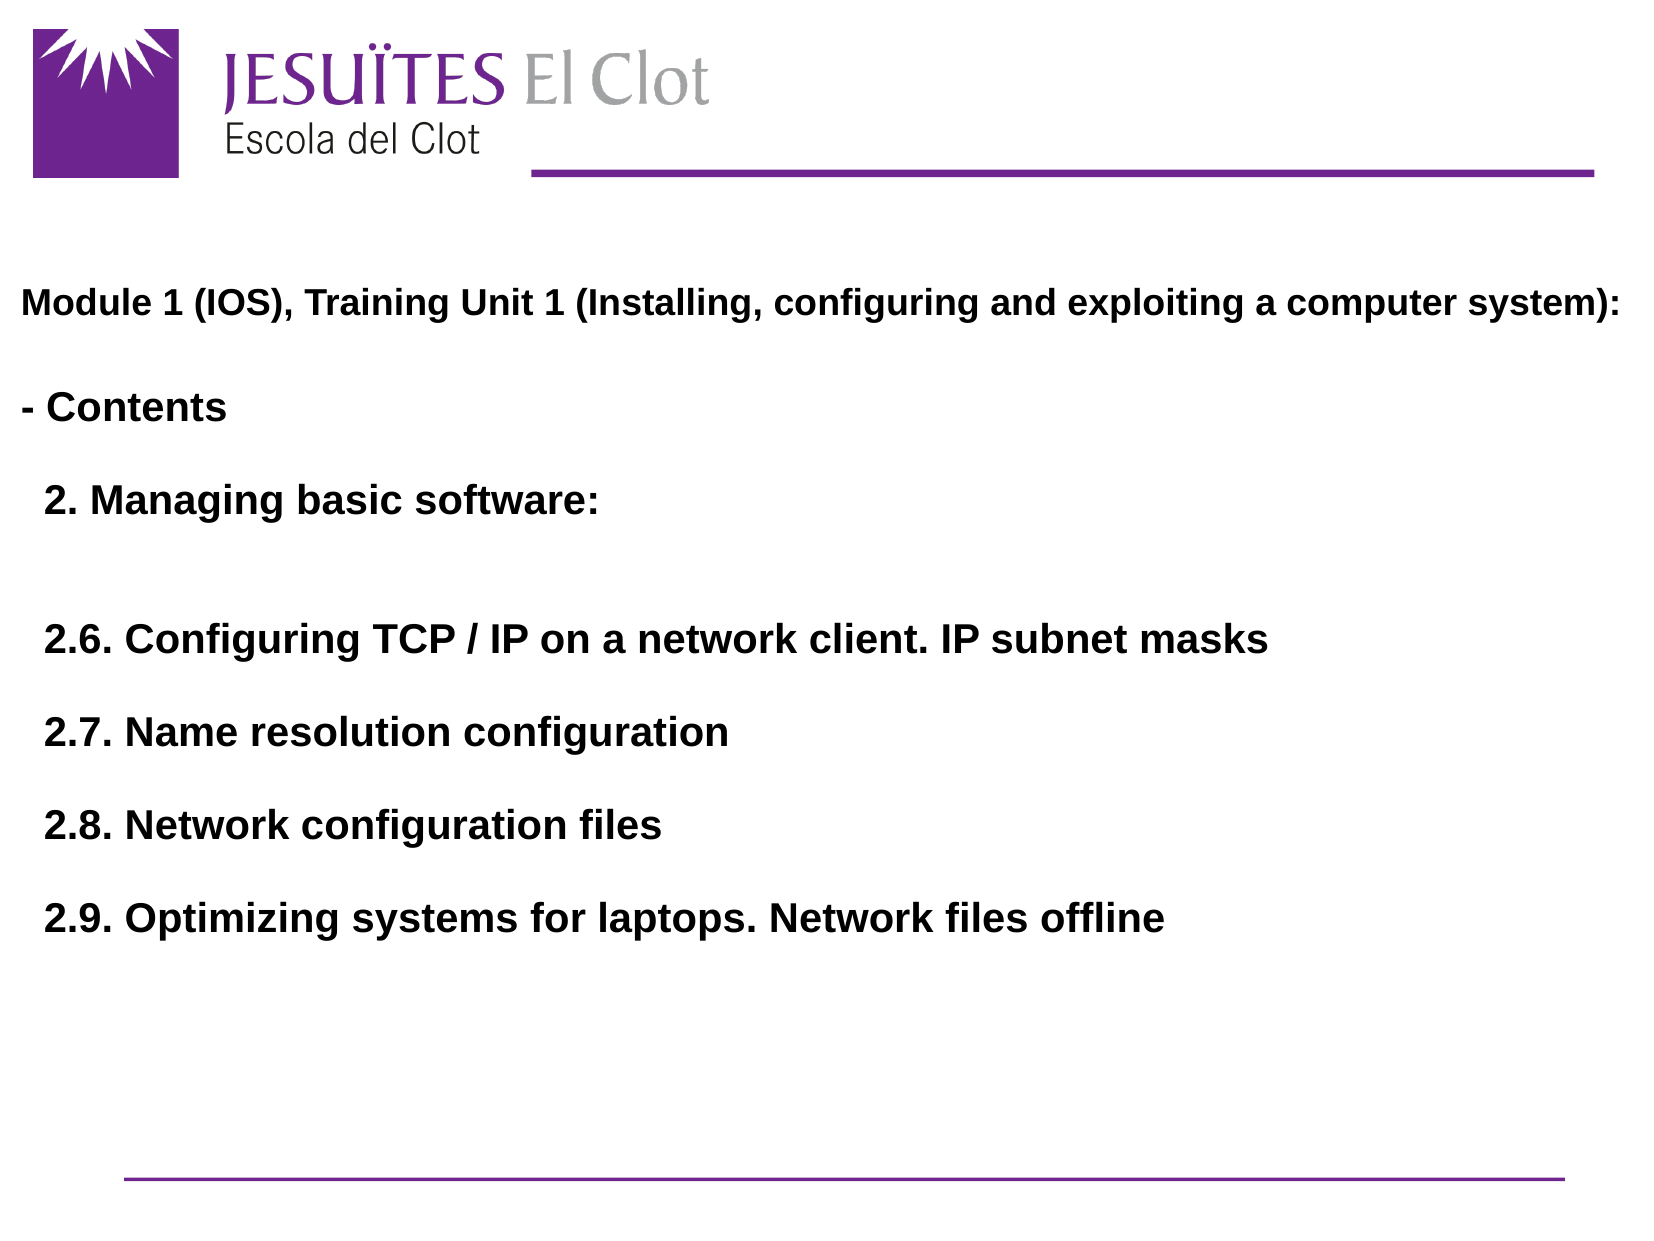

Module 1 (IOS), Training Unit 1 (Installing, configuring and exploiting a computer system):
- Contents
 2. Managing basic software:
 2.6. Configuring TCP / IP on a network client. IP subnet masks
 2.7. Name resolution configuration
 2.8. Network configuration files
 2.9. Optimizing systems for laptops. Network files offline